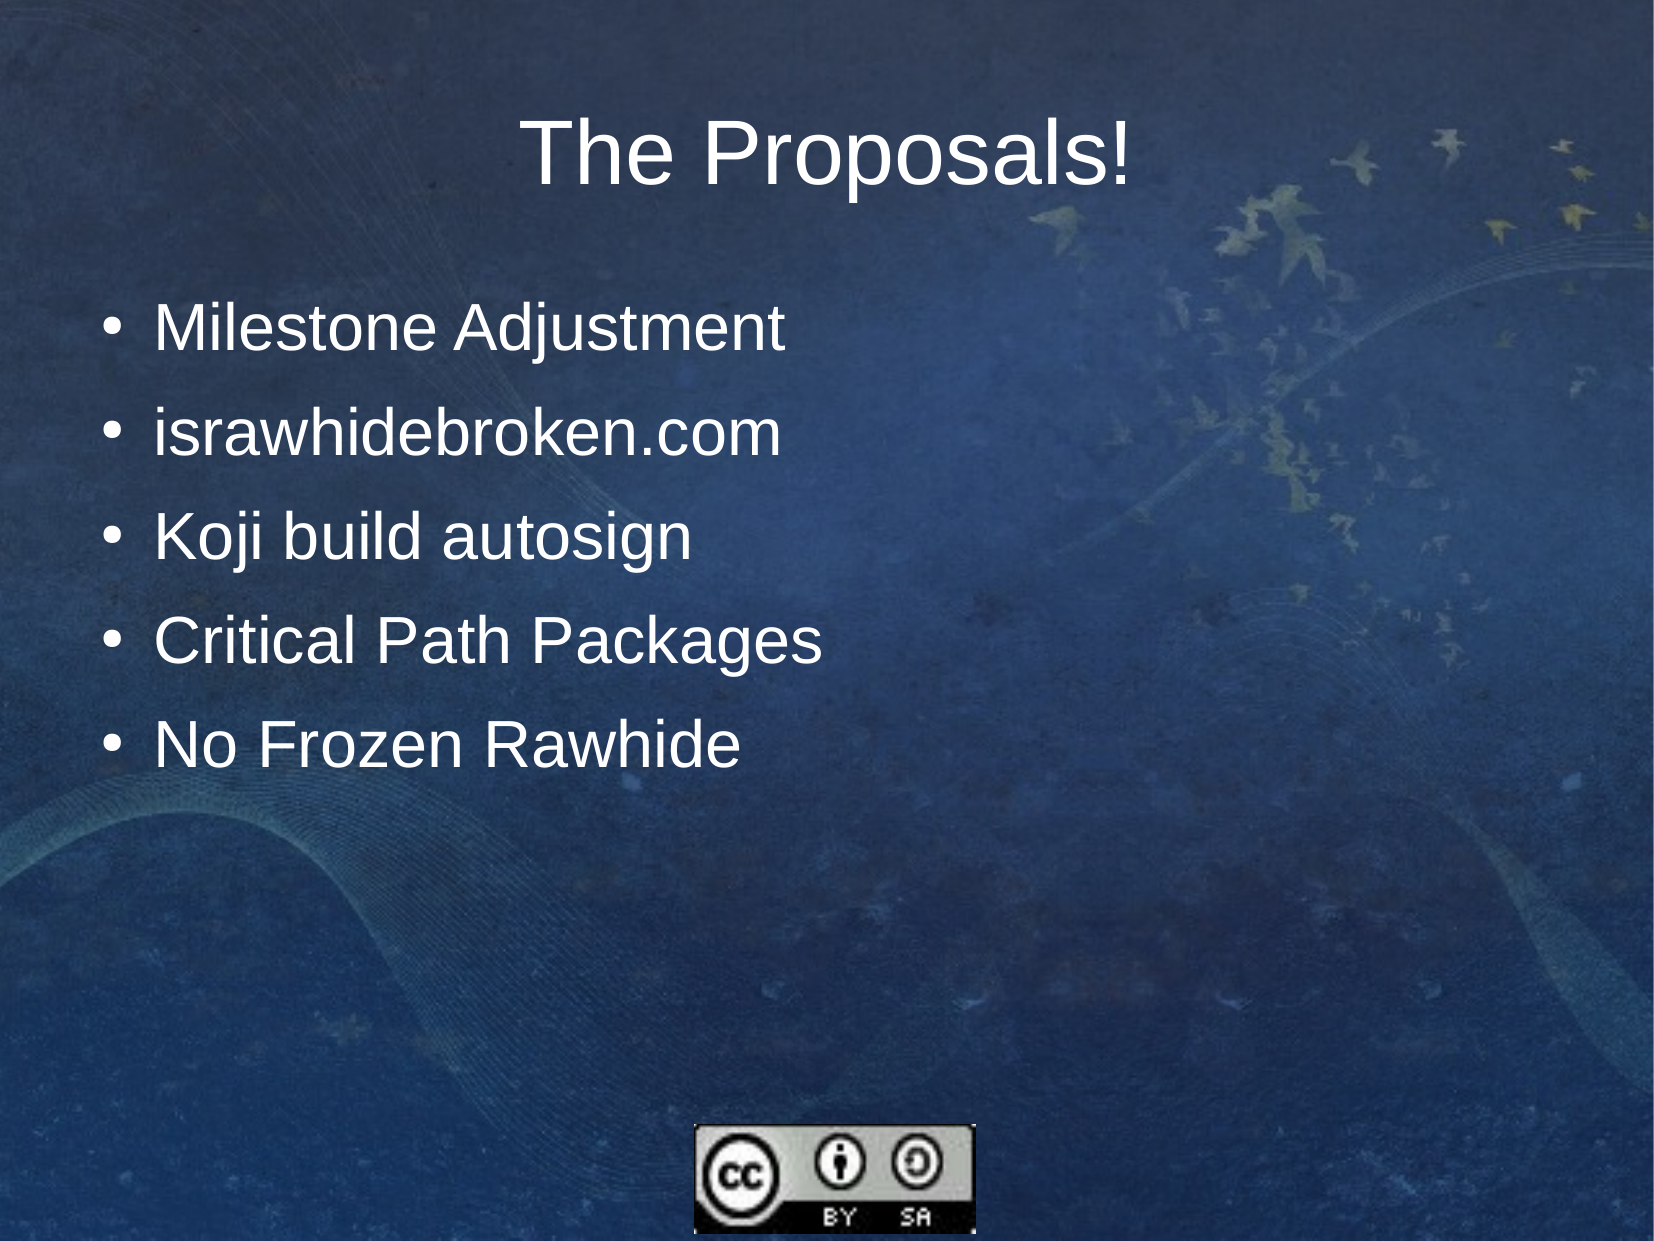

# The Proposals!
Milestone Adjustment
israwhidebroken.com
Koji build autosign
Critical Path Packages
No Frozen Rawhide